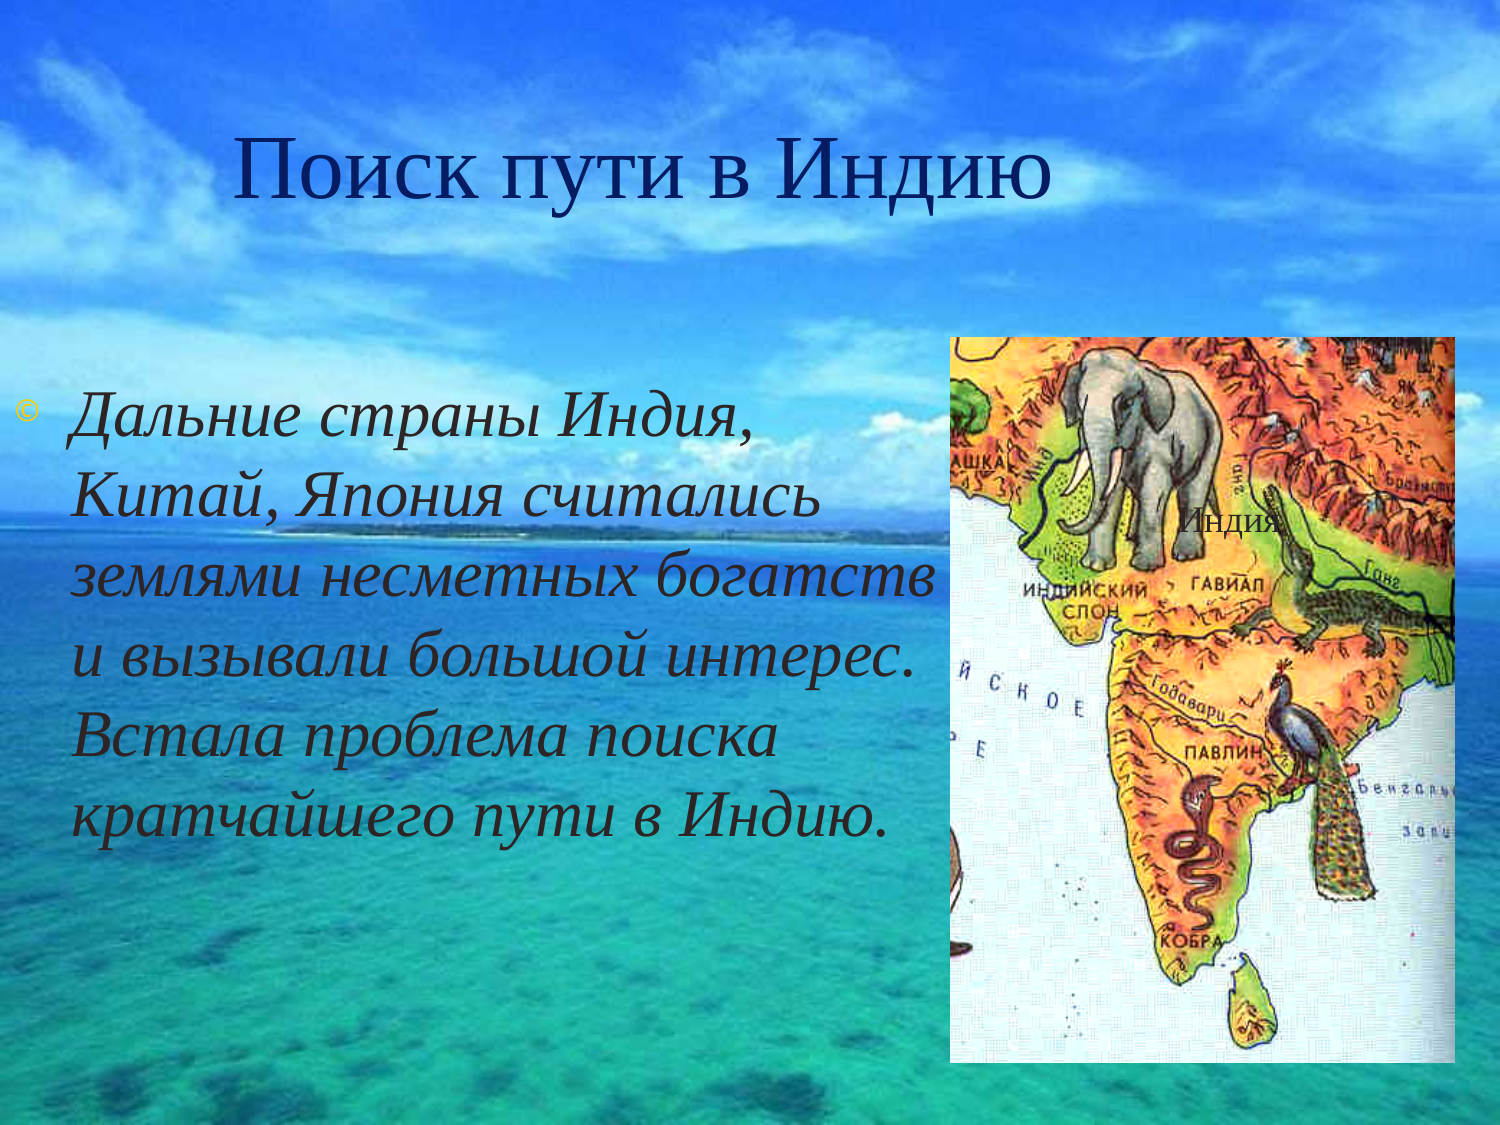

# Поиск пути в Индию
Дальние страны Индия, Китай, Япония считались землями несметных богатств и вызывали большой интерес. Встала проблема поиска кратчайшего пути в Индию.
Индия